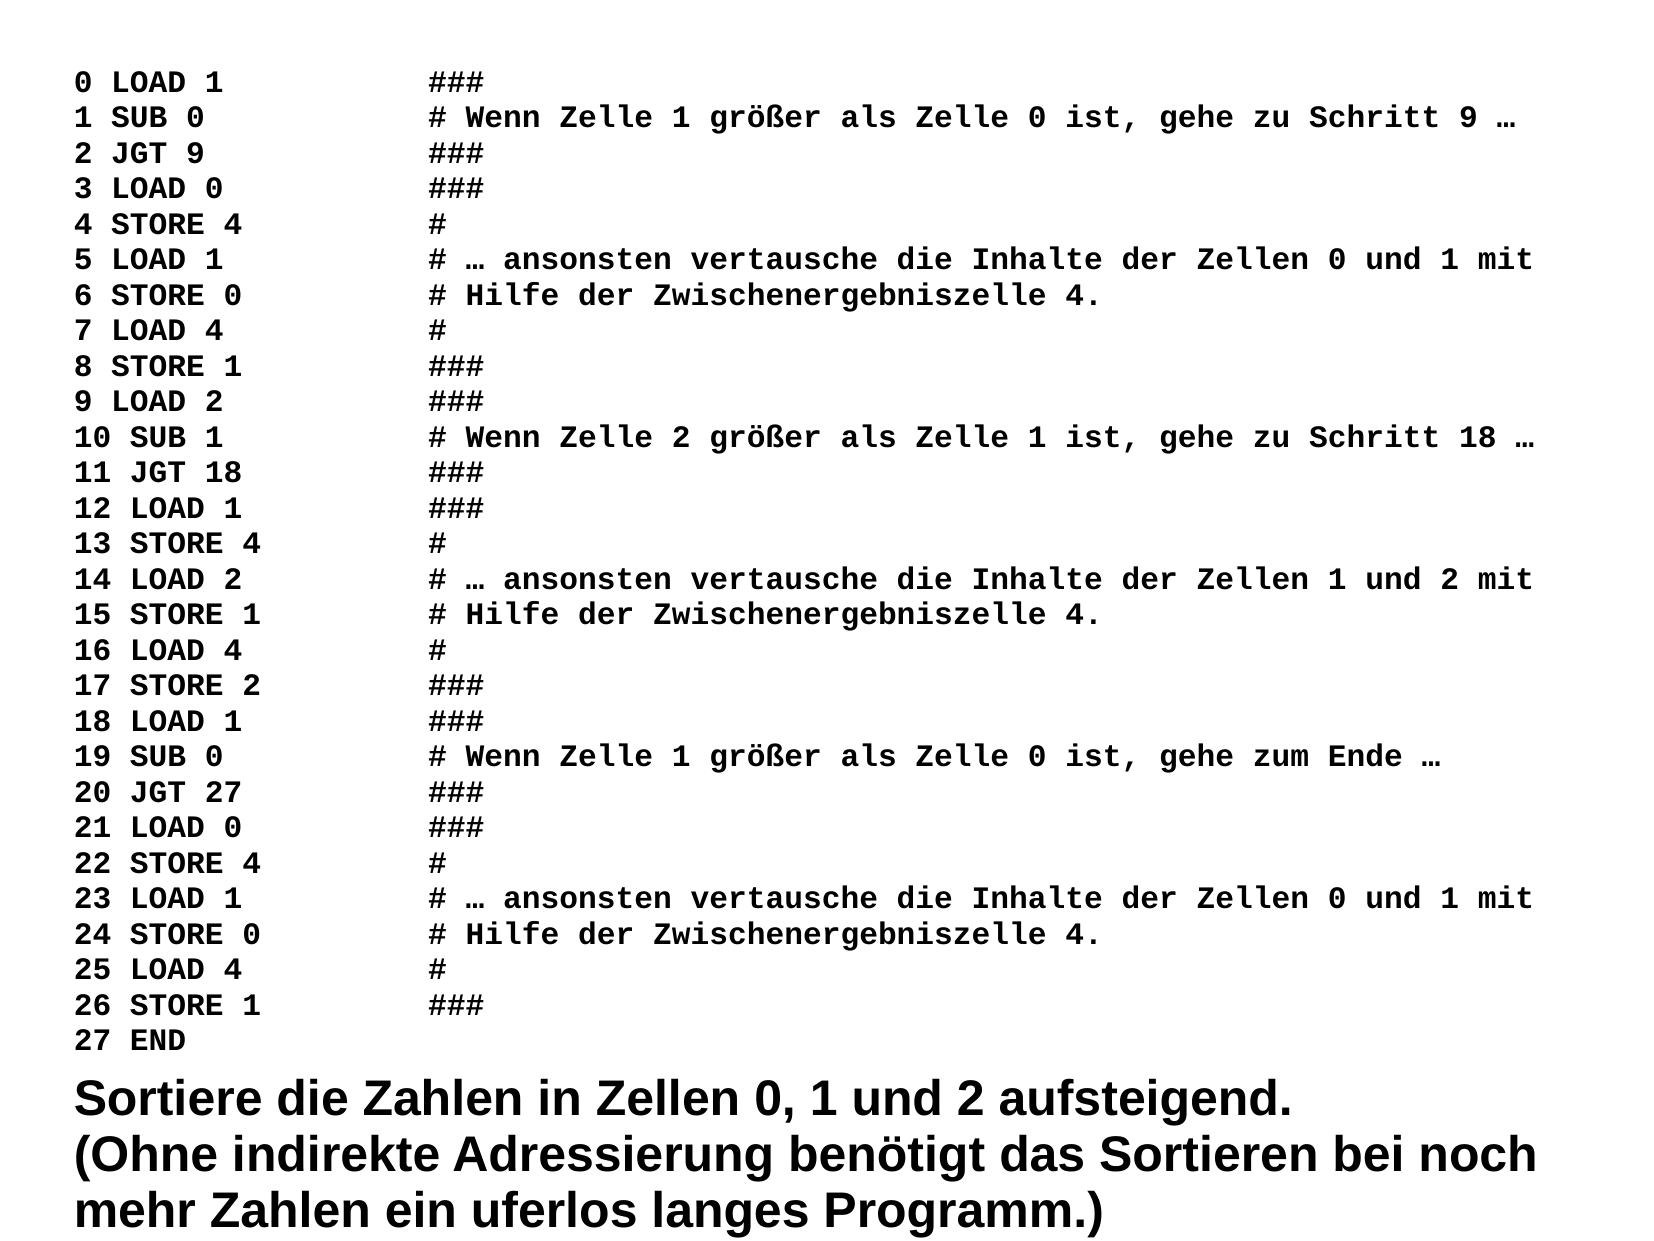

0 LOAD 1
1 SUB 0
2 JGT 9
3 LOAD 0
4 STORE 4
5 LOAD 1
6 STORE 0
7 LOAD 4
8 STORE 1
9 LOAD 2
10 SUB 1
11 JGT 18
12 LOAD 1
13 STORE 4
14 LOAD 2
15 STORE 1
16 LOAD 4
17 STORE 2
18 LOAD 1
19 SUB 0
20 JGT 27
21 LOAD 0
22 STORE 4
23 LOAD 1
24 STORE 0
25 LOAD 4
26 STORE 1
27 END
###
# Wenn Zelle 1 größer als Zelle 0 ist, gehe zu Schritt 9 …
###
###
#
# … ansonsten vertausche die Inhalte der Zellen 0 und 1 mit
# Hilfe der Zwischenergebniszelle 4.
#
###
###
# Wenn Zelle 2 größer als Zelle 1 ist, gehe zu Schritt 18 …
###
###
#
# … ansonsten vertausche die Inhalte der Zellen 1 und 2 mit
# Hilfe der Zwischenergebniszelle 4.
#
###
###
# Wenn Zelle 1 größer als Zelle 0 ist, gehe zum Ende …
###
###
#
# … ansonsten vertausche die Inhalte der Zellen 0 und 1 mit
# Hilfe der Zwischenergebniszelle 4.
#
###
Sortiere die Zahlen in Zellen 0, 1 und 2 aufsteigend.
(Ohne indirekte Adressierung benötigt das Sortieren bei noch mehr Zahlen ein uferlos langes Programm.)